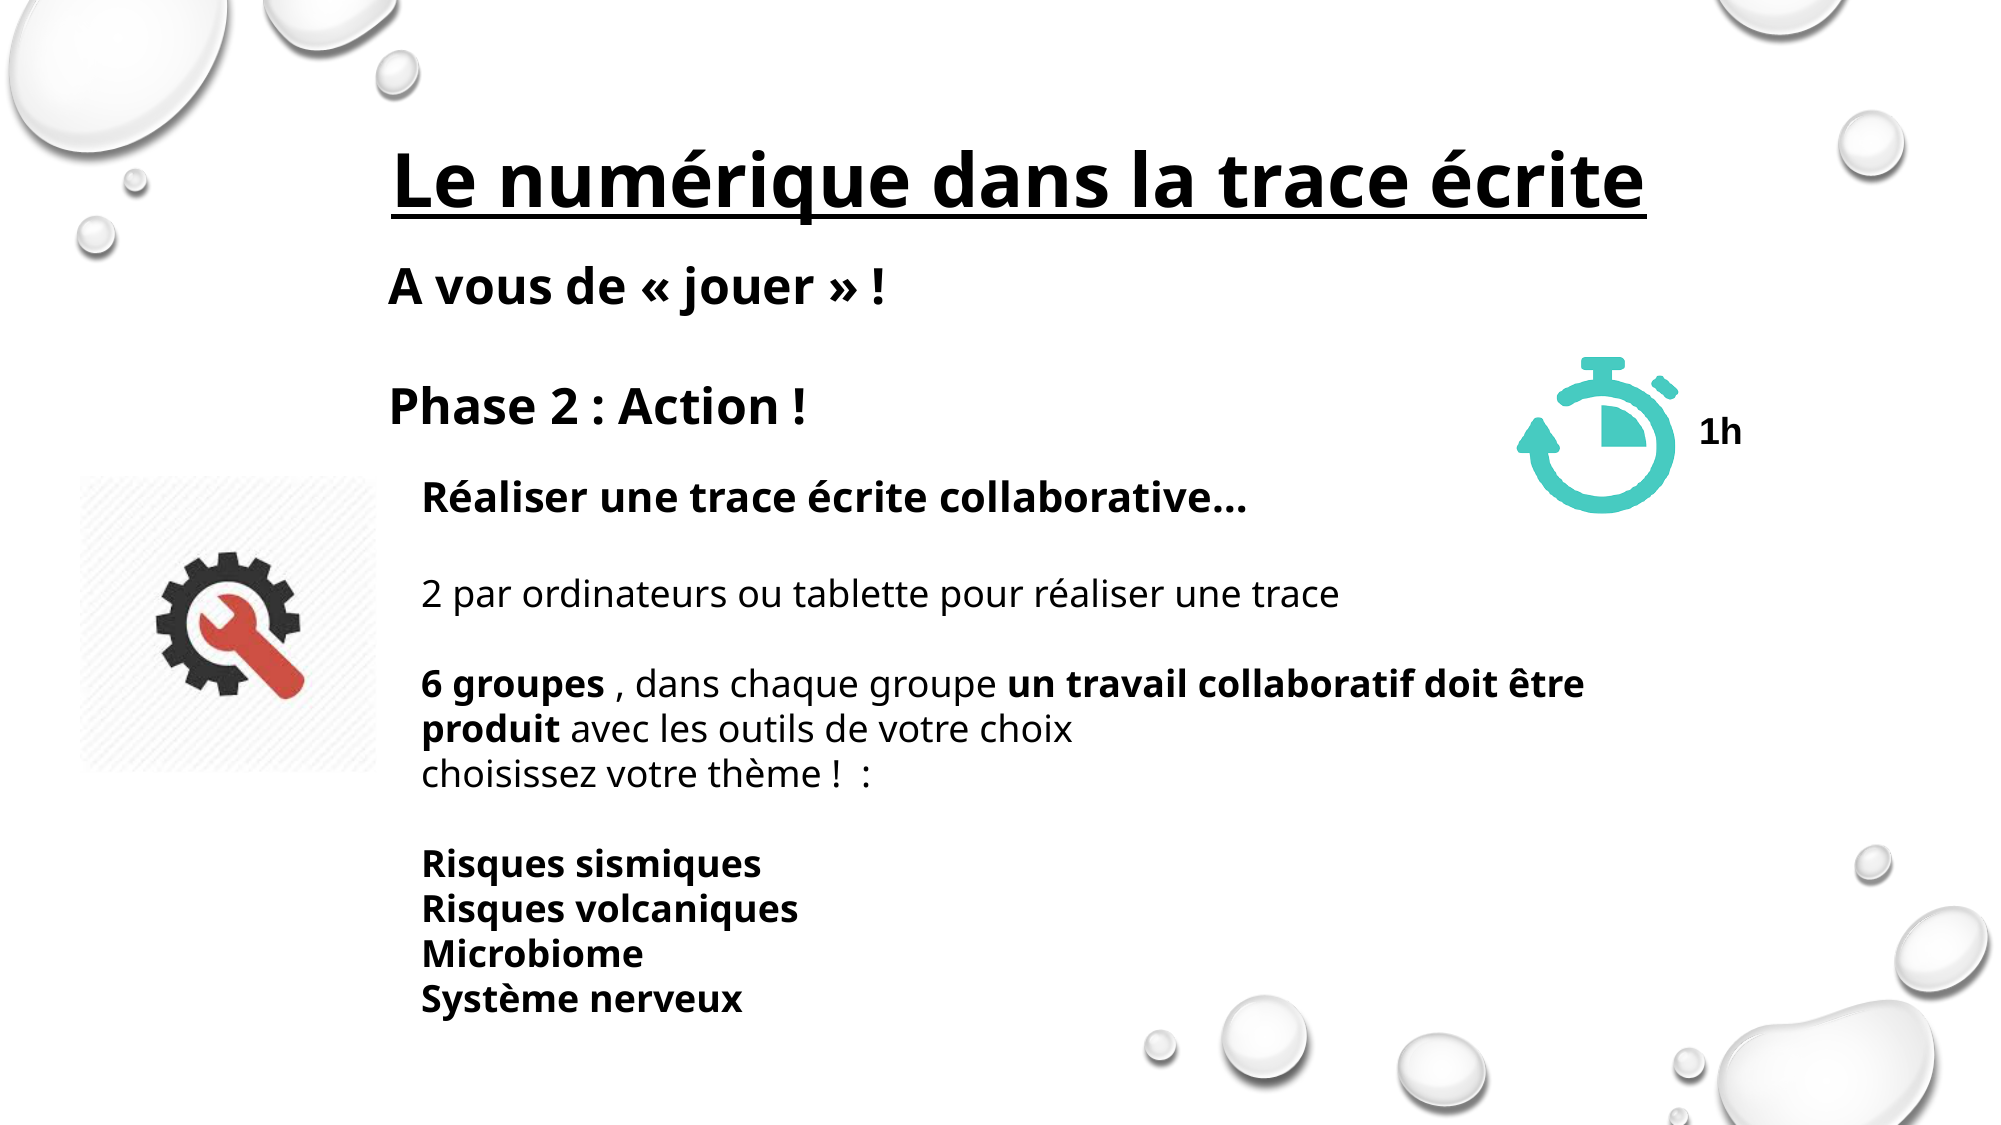

Le numérique dans la trace écrite
A vous de « jouer » !
Phase 2 : Action !
1h
Réaliser une trace écrite collaborative…
2 par ordinateurs ou tablette pour réaliser une trace
6 groupes , dans chaque groupe un travail collaboratif doit être produit avec les outils de votre choix
choisissez votre thème ! :
Risques sismiques
Risques volcaniques
Microbiome
Système nerveux